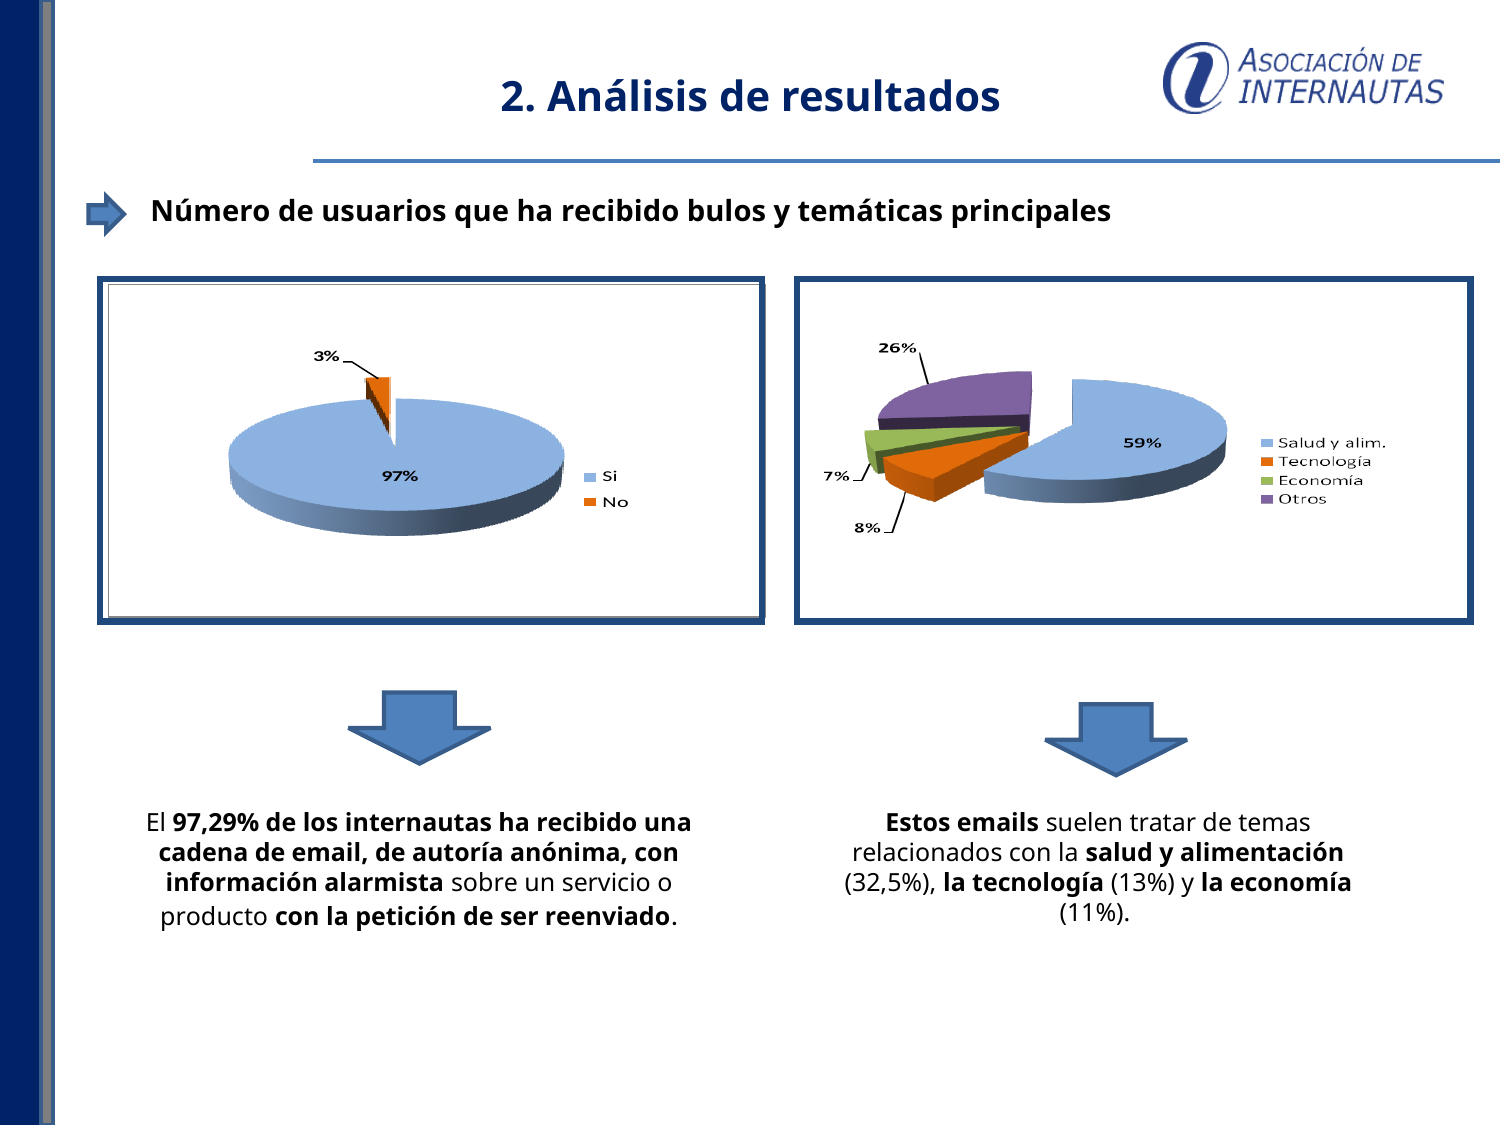

# 2. Análisis de resultados
Número de usuarios que ha recibido bulos y temáticas principales
El 97,29% de los internautas ha recibido una cadena de email, de autoría anónima, con información alarmista sobre un servicio o producto con la petición de ser reenviado.
Estos emails suelen tratar de temas relacionados con la salud y alimentación (32,5%), la tecnología (13%) y la economía (11%).